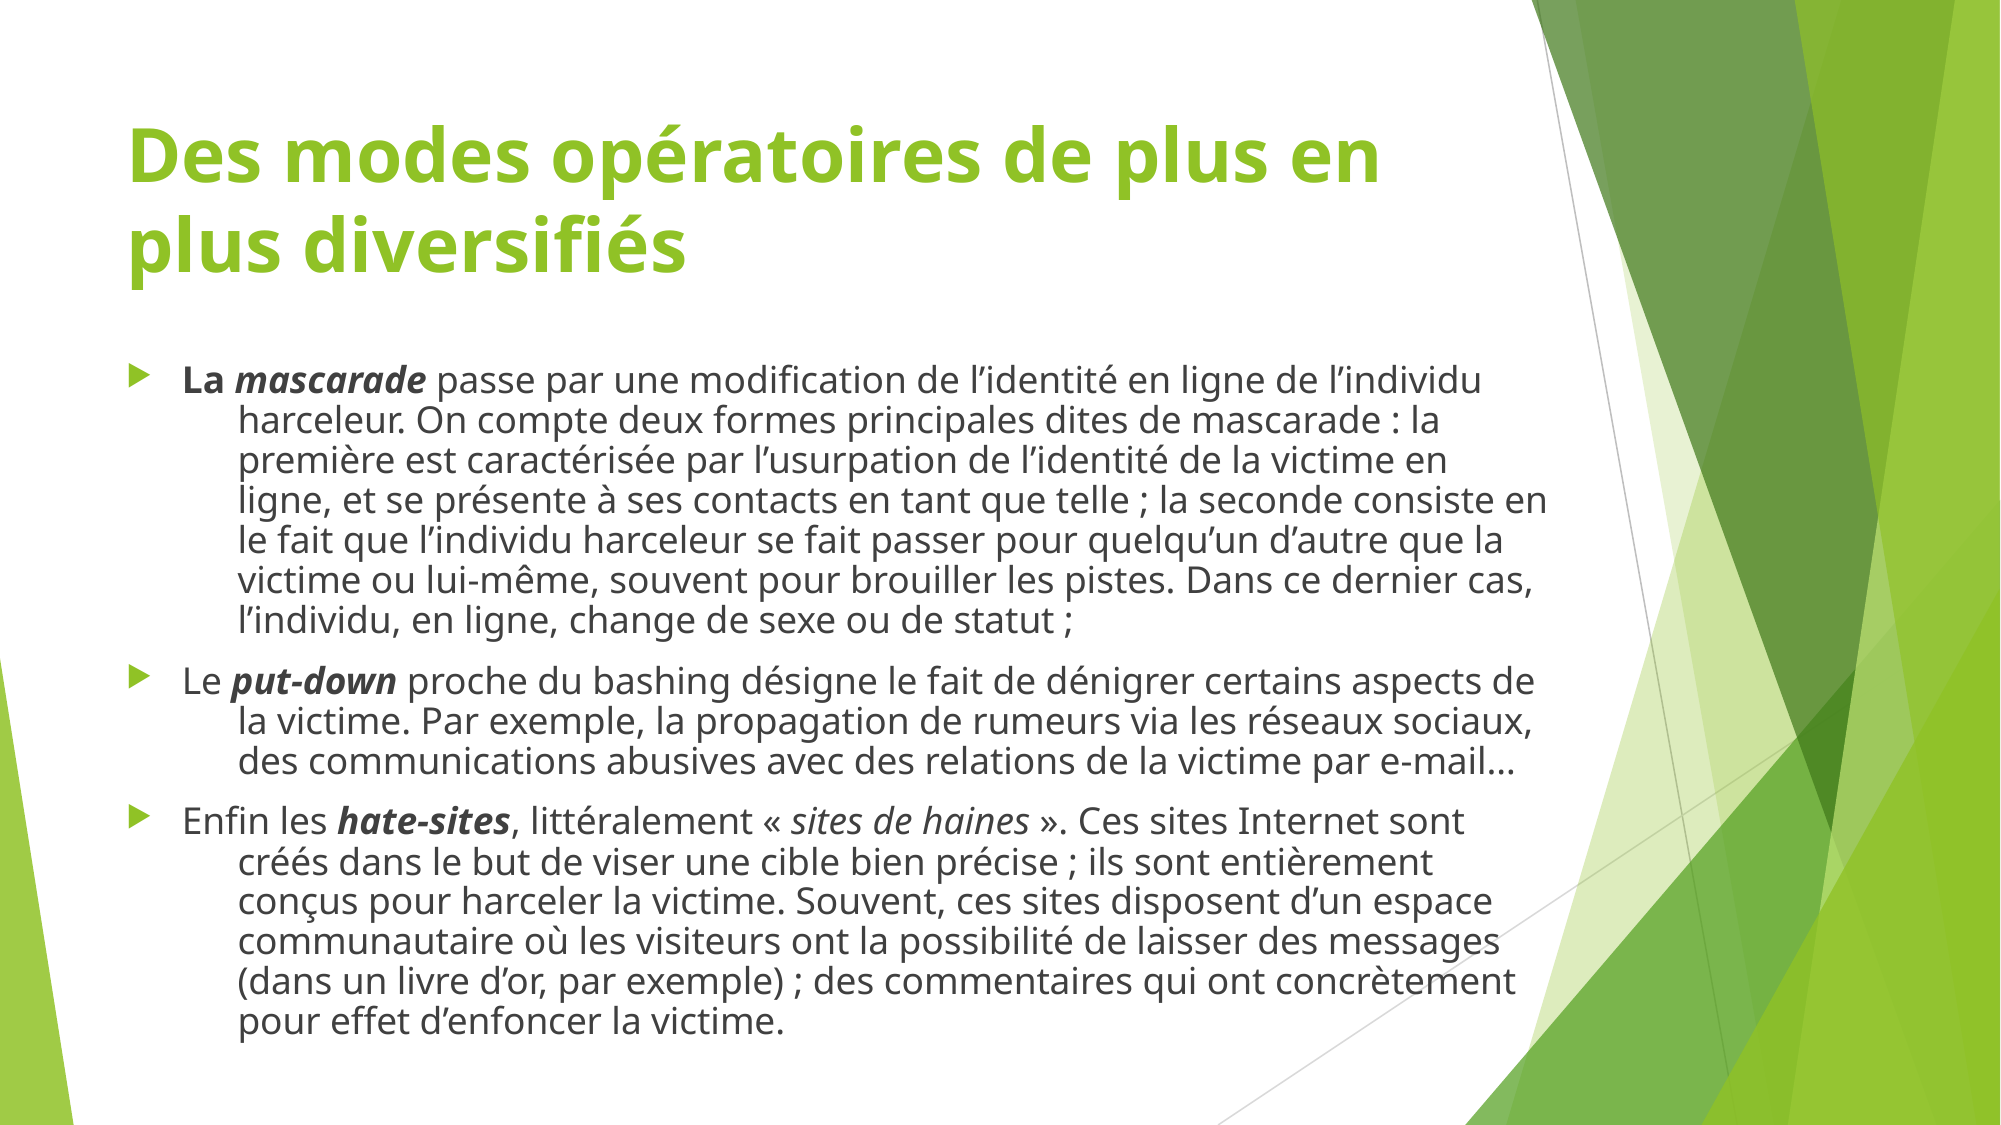

# Des modes opératoires de plus en plus diversifiés
La mascarade passe par une modification de l’identité en ligne de l’individu harceleur. On compte deux formes principales dites de mascarade : la première est caractérisée par l’usurpation de l’identité de la victime en ligne, et se présente à ses contacts en tant que telle ; la seconde consiste en le fait que l’individu harceleur se fait passer pour quelqu’un d’autre que la victime ou lui-même, souvent pour brouiller les pistes. Dans ce dernier cas, l’individu, en ligne, change de sexe ou de statut ;
Le put-down proche du bashing désigne le fait de dénigrer certains aspects de la victime. Par exemple, la propagation de rumeurs via les réseaux sociaux, des communications abusives avec des relations de la victime par e-mail…
Enfin les hate-sites, littéralement « sites de haines ». Ces sites Internet sont créés dans le but de viser une cible bien précise ; ils sont entièrement conçus pour harceler la victime. Souvent, ces sites disposent d’un espace communautaire où les visiteurs ont la possibilité de laisser des messages (dans un livre d’or, par exemple) ; des commentaires qui ont concrètement pour effet d’enfoncer la victime.